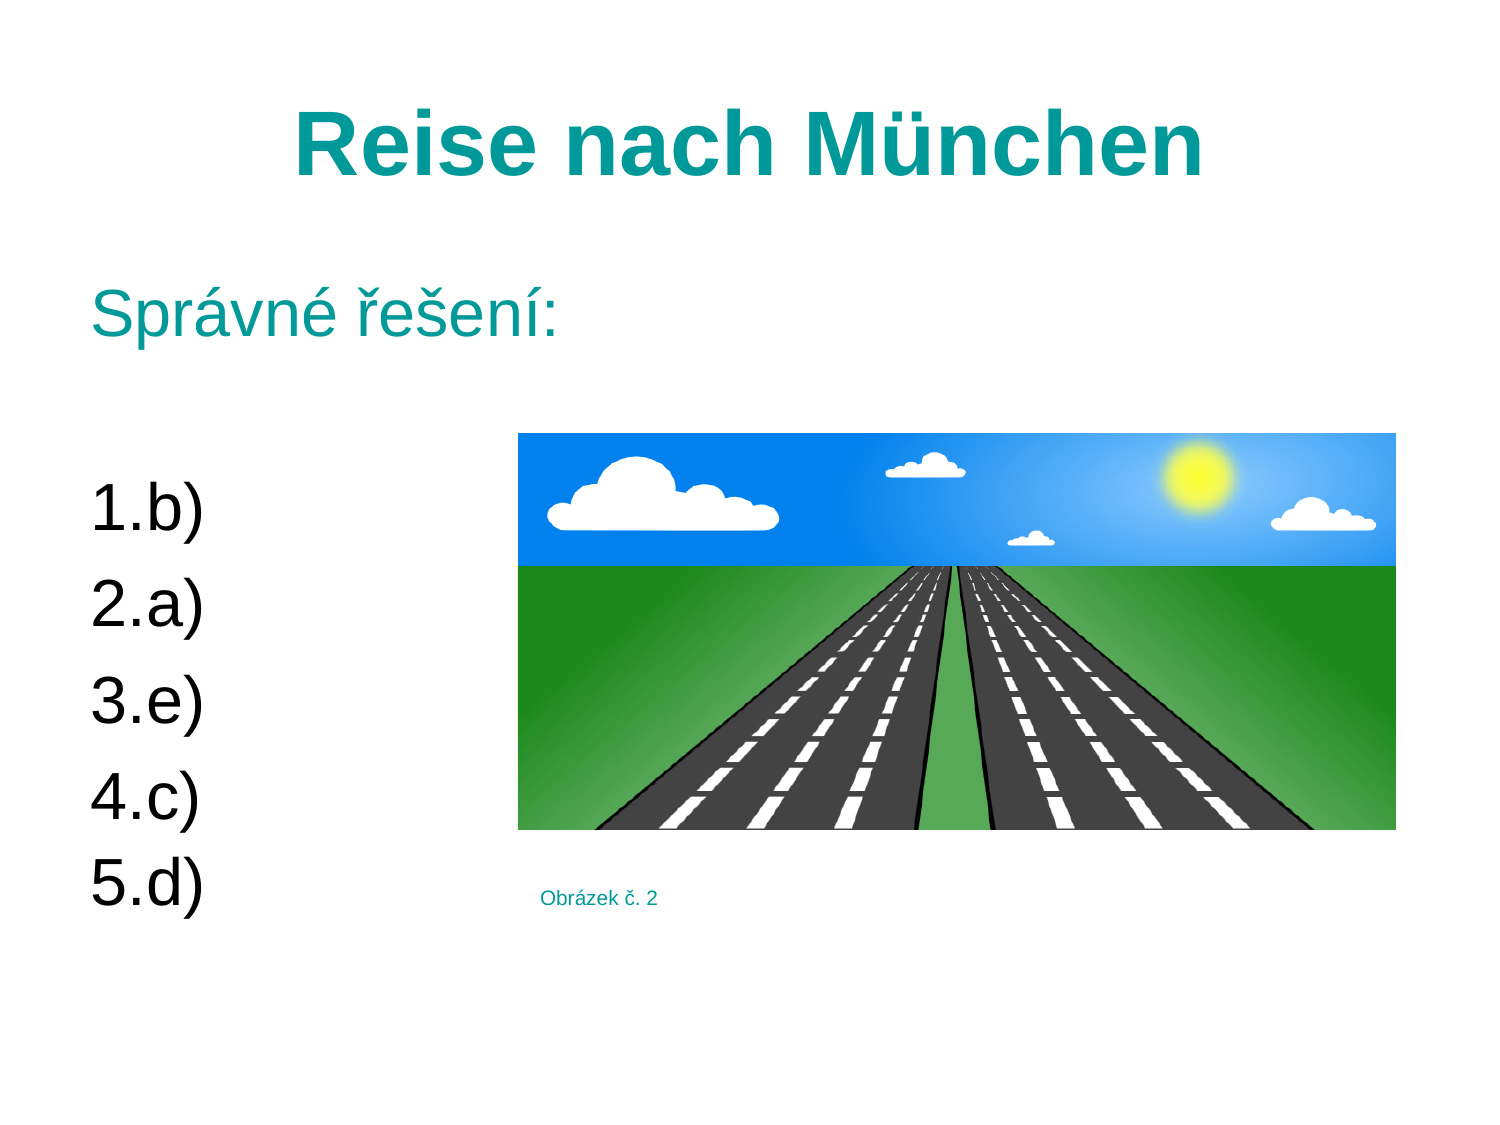

# Reise nach München
Správné řešení:
b)
a)
e)
c)
d)			Obrázek č. 2